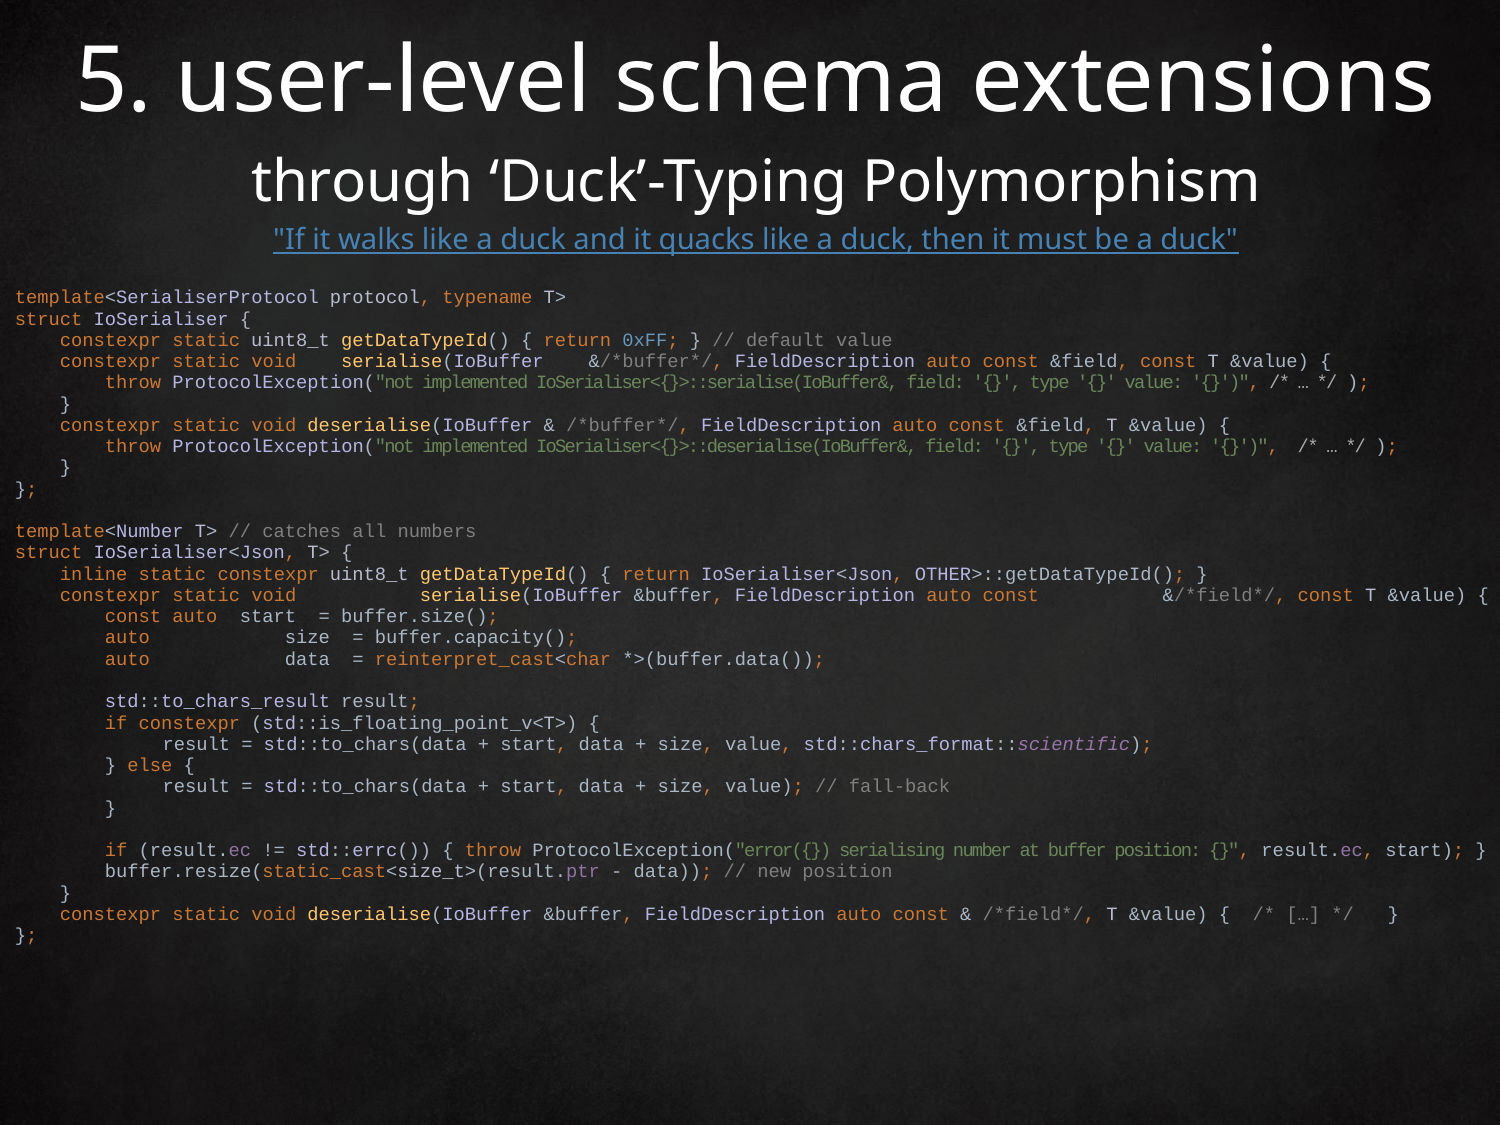

# 5. user-level schema extensions through ‘Duck’-Typing Polymorphism "If it walks like a duck and it quacks like a duck, then it must be a duck"
template<SerialiserProtocol protocol, typename T>
struct IoSerialiser {
 constexpr static uint8_t getDataTypeId() { return 0xFF; } // default value
 constexpr static void serialise(IoBuffer &/*buffer*/, FieldDescription auto const &field, const T &value) {
 throw ProtocolException("not implemented IoSerialiser<{}>::serialise(IoBuffer&, field: '{}', type '{}' value: '{}')", /* … */ );
 }
 constexpr static void deserialise(IoBuffer & /*buffer*/, FieldDescription auto const &field, T &value) {
 throw ProtocolException("not implemented IoSerialiser<{}>::deserialise(IoBuffer&, field: '{}', type '{}' value: '{}')", /* … */ );
 }
};
template<Number T> // catches all numbers
struct IoSerialiser<Json, T> {
 inline static constexpr uint8_t getDataTypeId() { return IoSerialiser<Json, OTHER>::getDataTypeId(); }
 constexpr static void serialise(IoBuffer &buffer, FieldDescription auto const &/*field*/, const T &value) {
 const auto start = buffer.size();
 auto size = buffer.capacity();
 auto data = reinterpret_cast<char *>(buffer.data());
 std::to_chars_result result;
 if constexpr (std::is_floating_point_v<T>) {
		result = std::to_chars(data + start, data + size, value, std::chars_format::scientific);
 } else {
		result = std::to_chars(data + start, data + size, value); // fall-back
 }
 if (result.ec != std::errc()) { throw ProtocolException("error({}) serialising number at buffer position: {}", result.ec, start); }
 buffer.resize(static_cast<size_t>(result.ptr - data)); // new position
 }
 constexpr static void deserialise(IoBuffer &buffer, FieldDescription auto const & /*field*/, T &value) { /* […] */ }
};